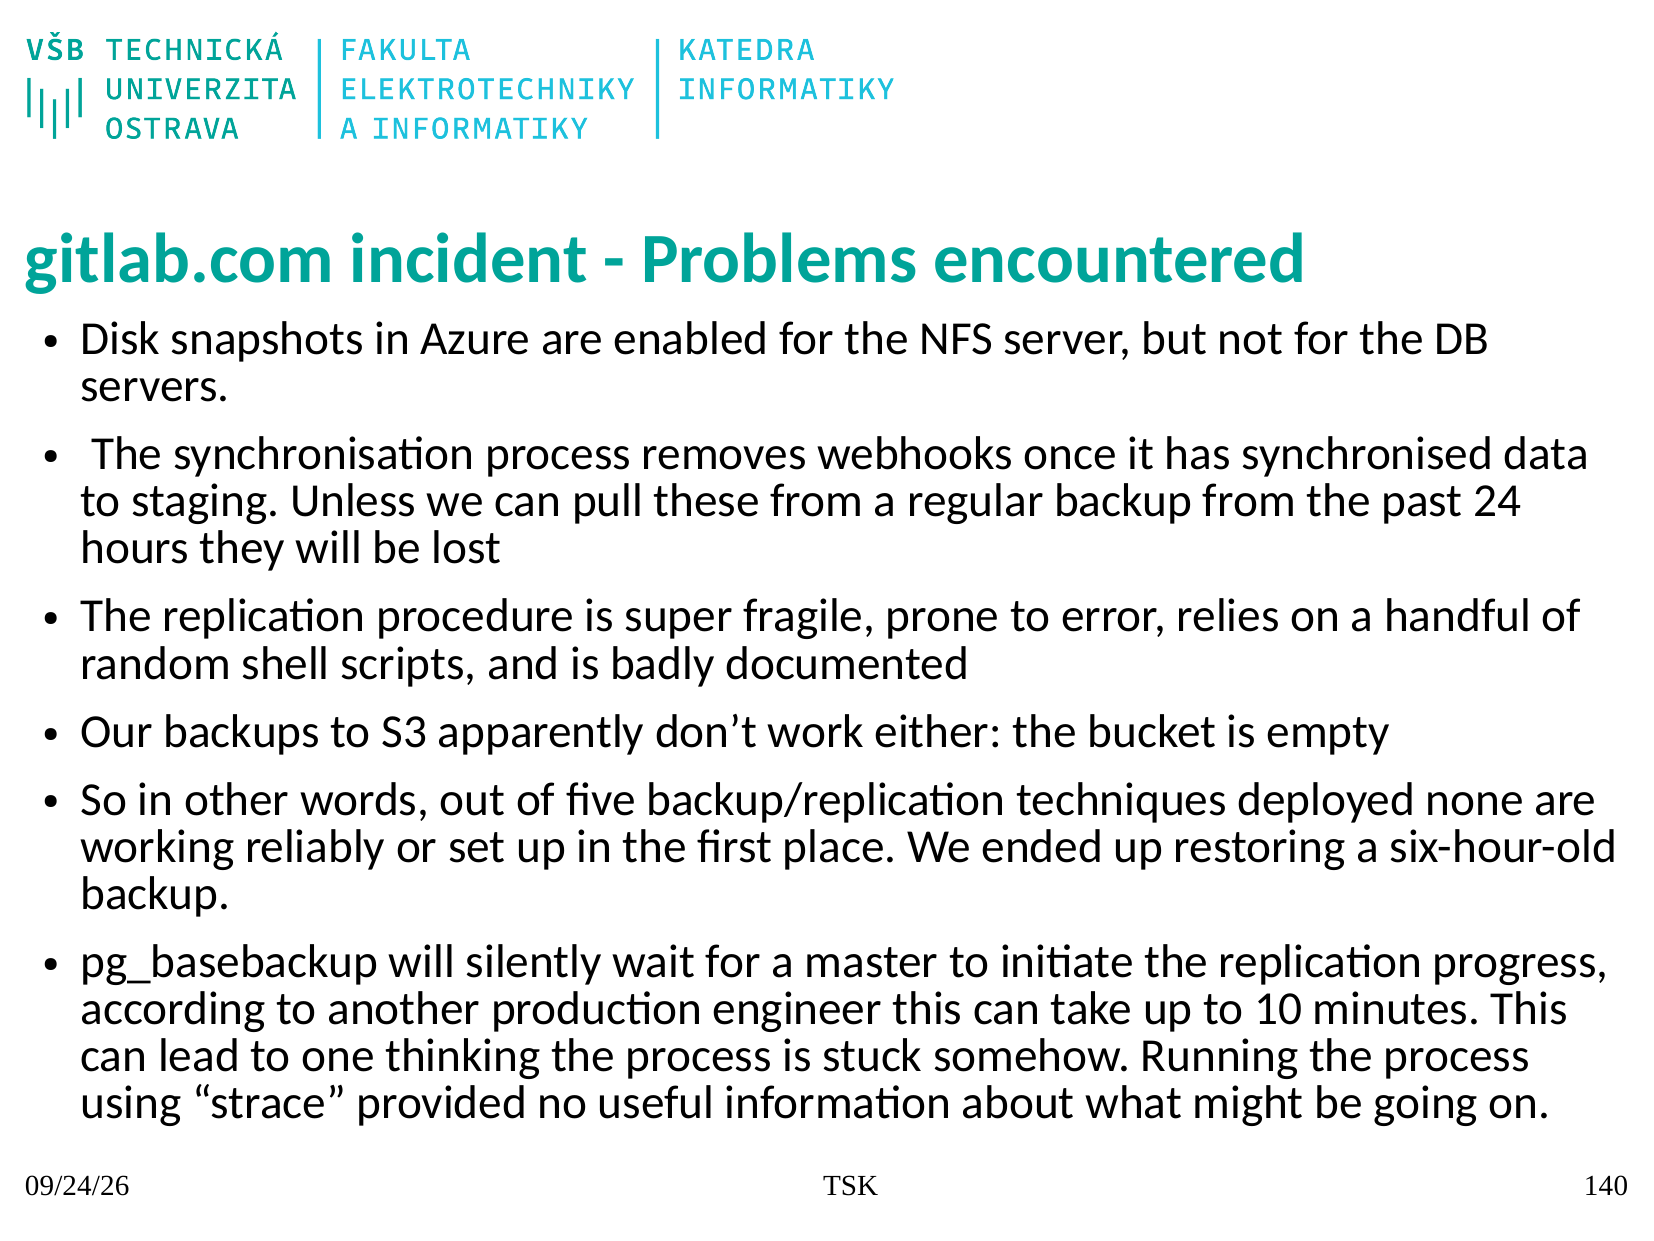

# gitlab.com incident - Problems encountered
Disk snapshots in Azure are enabled for the NFS server, but not for the DB servers.
 The synchronisation process removes webhooks once it has synchronised data to staging. Unless we can pull these from a regular backup from the past 24 hours they will be lost
The replication procedure is super fragile, prone to error, relies on a handful of random shell scripts, and is badly documented
Our backups to S3 apparently don’t work either: the bucket is empty
So in other words, out of five backup/replication techniques deployed none are working reliably or set up in the first place. We ended up restoring a six-hour-old backup.
pg_basebackup will silently wait for a master to initiate the replication progress, according to another production engineer this can take up to 10 minutes. This can lead to one thinking the process is stuck somehow. Running the process using “strace” provided no useful information about what might be going on.
TSK
140